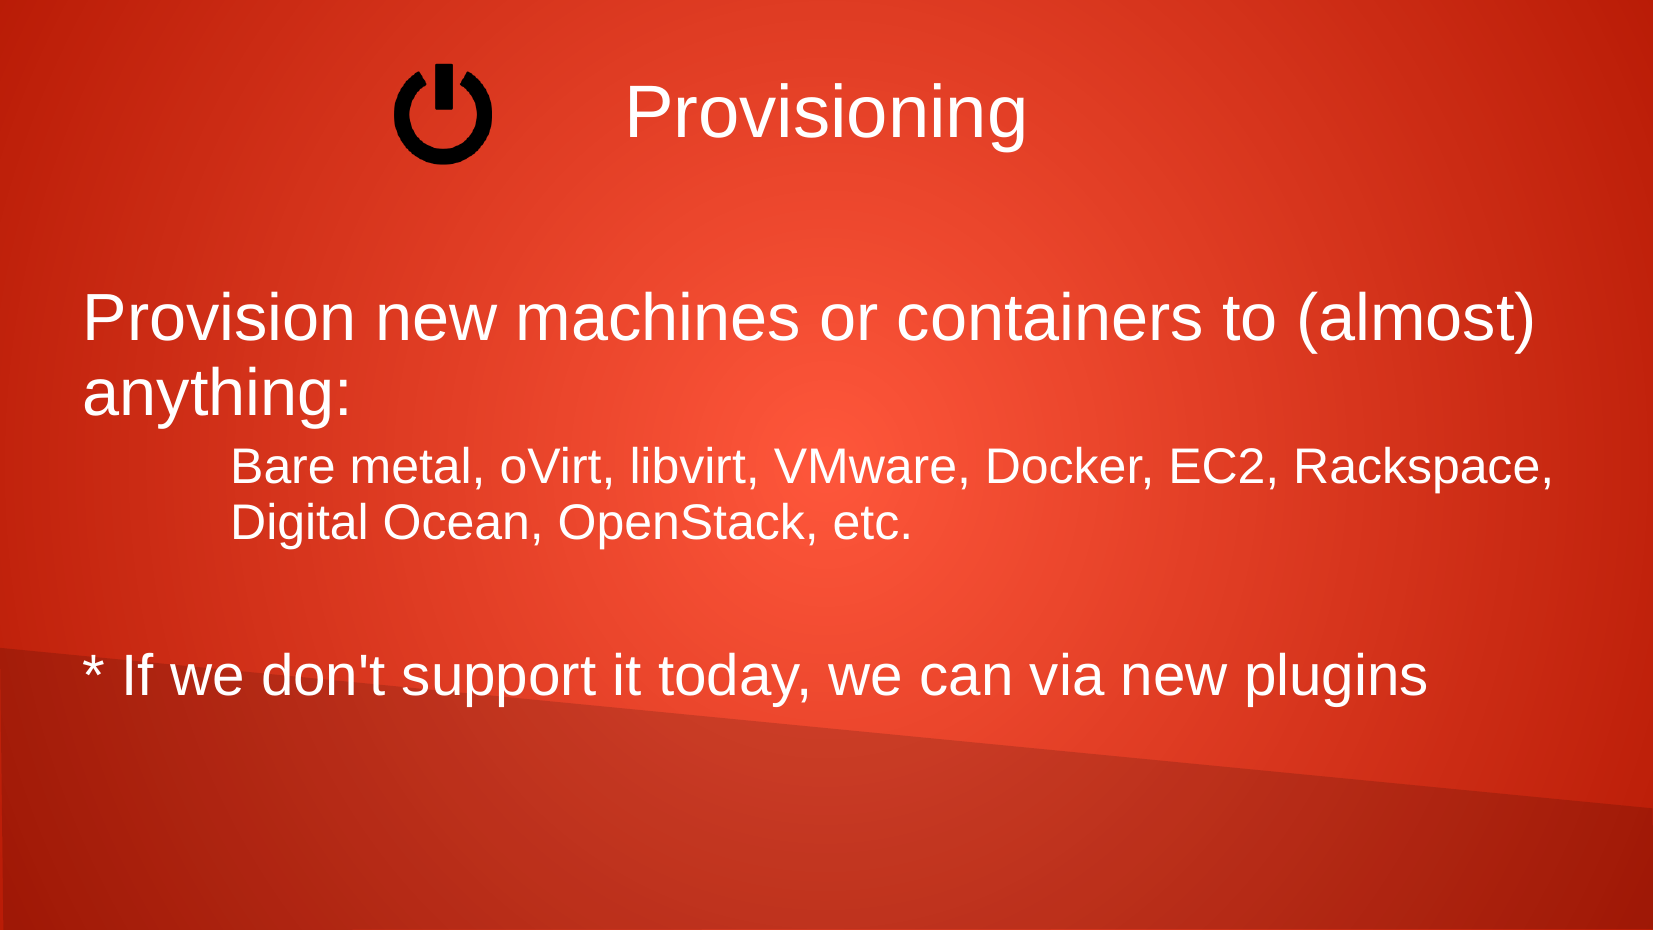

# Provisioning
Provision new machines or containers to (almost) anything:
		Bare metal, oVirt, libvirt, VMware, Docker, EC2, Rackspace, 		Digital Ocean, OpenStack, etc.
* If we don't support it today, we can via new plugins